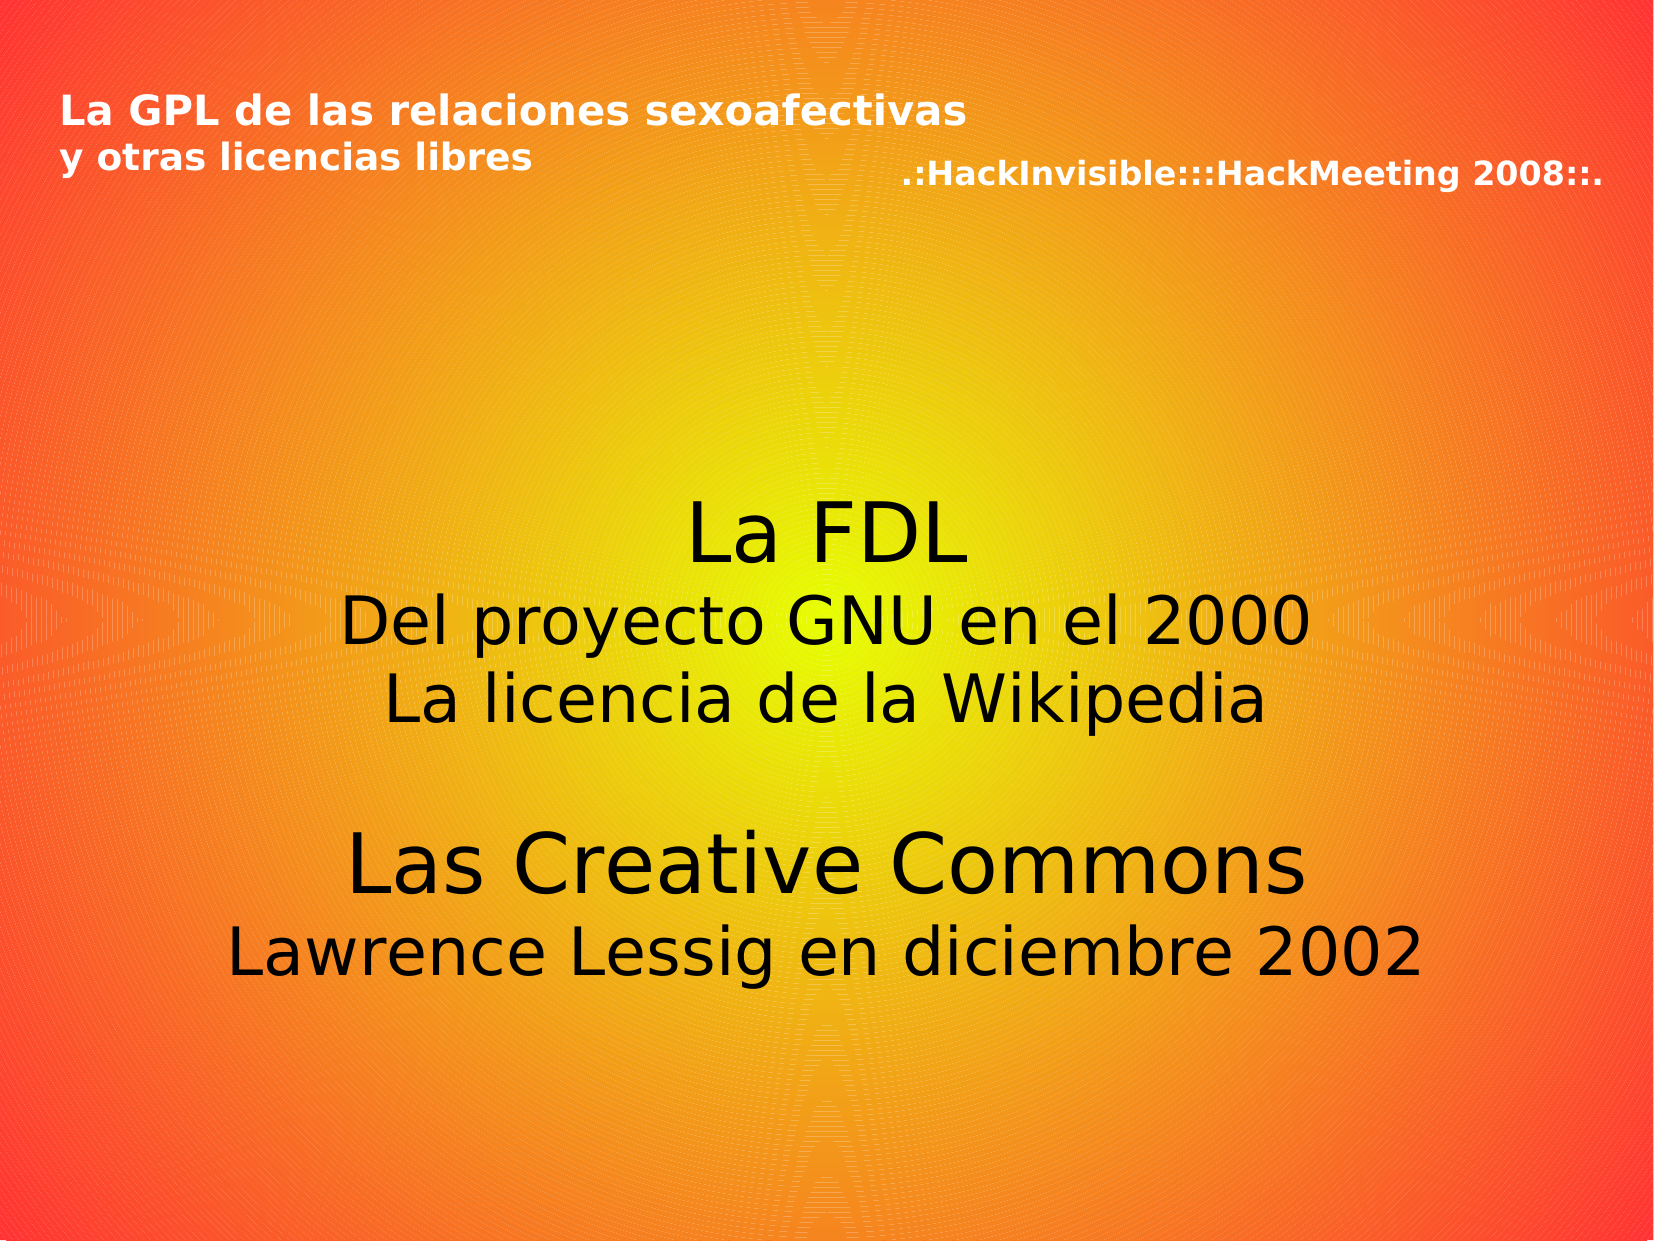

#
La GPL de las relaciones sexoafectivas
y otras licencias libres
.:HackInvisible:::HackMeeting 2008::.
La FDL
Del proyecto GNU en el 2000
La licencia de la Wikipedia
Las Creative Commons
Lawrence Lessig en diciembre 2002